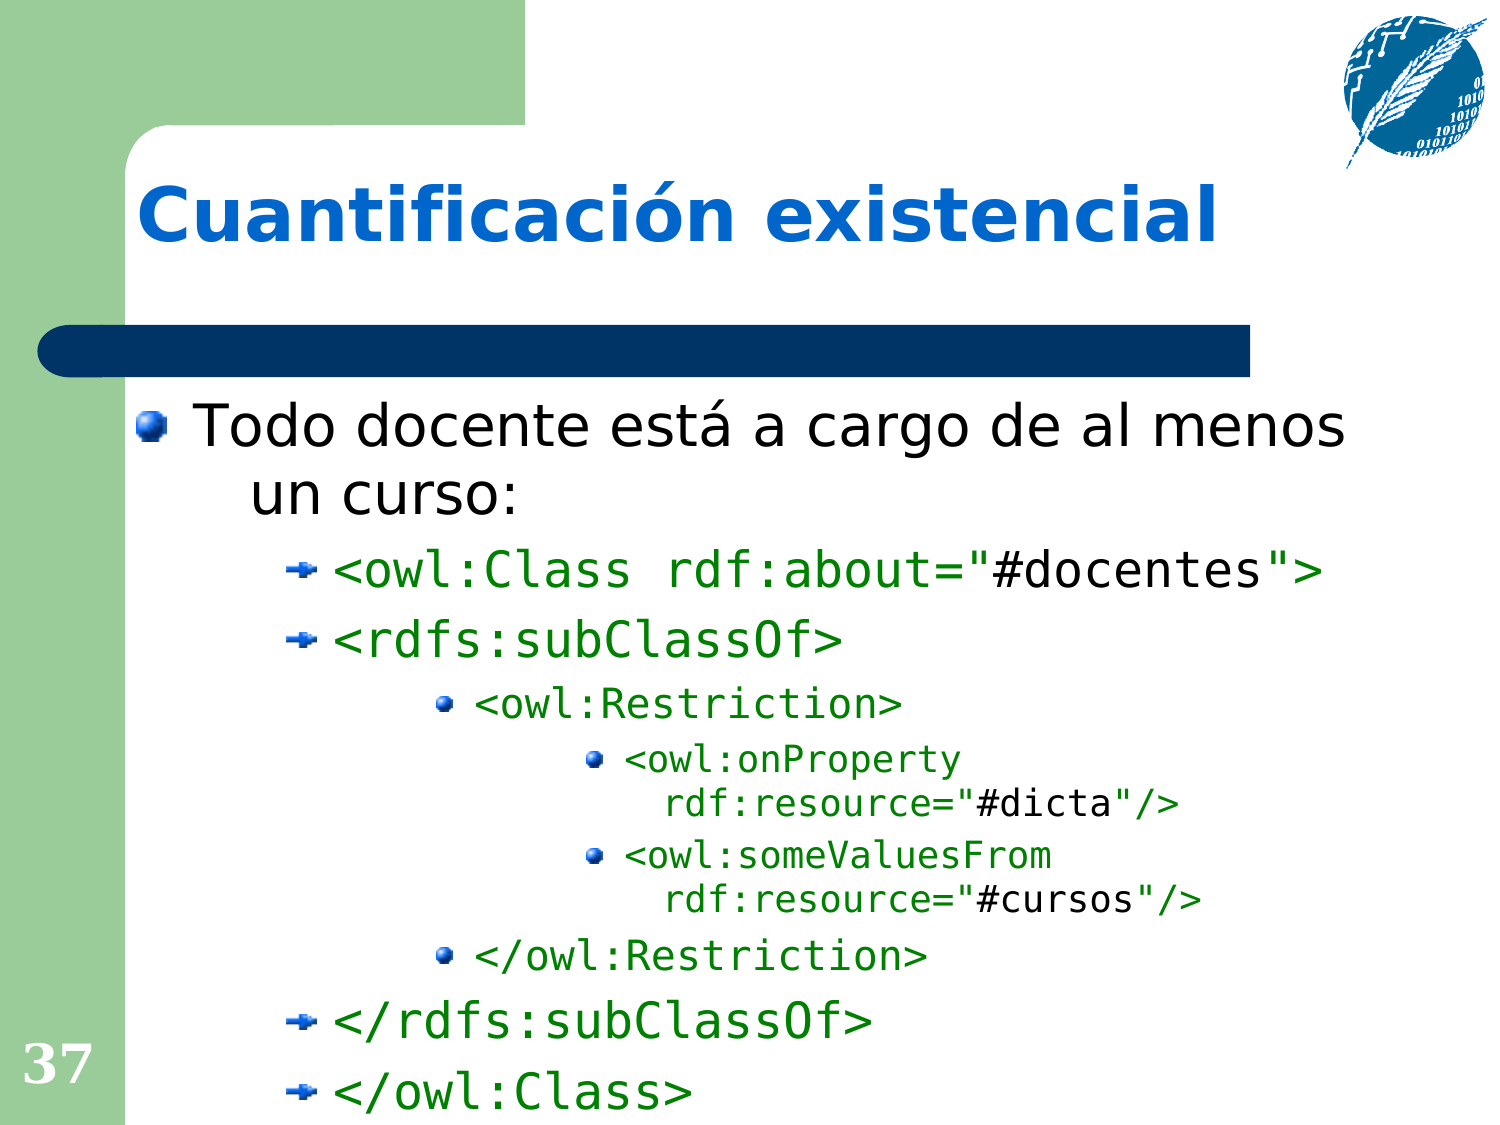

# Cuantificación existencial
Todo docente está a cargo de al menos un curso:
<owl:Class rdf:about="#docentes">
<rdfs:subClassOf>
<owl:Restriction>
<owl:onProperty rdf:resource="#dicta"/>
<owl:someValuesFrom rdf:resource="#cursos"/>
</owl:Restriction>
</rdfs:subClassOf>
</owl:Class>
37